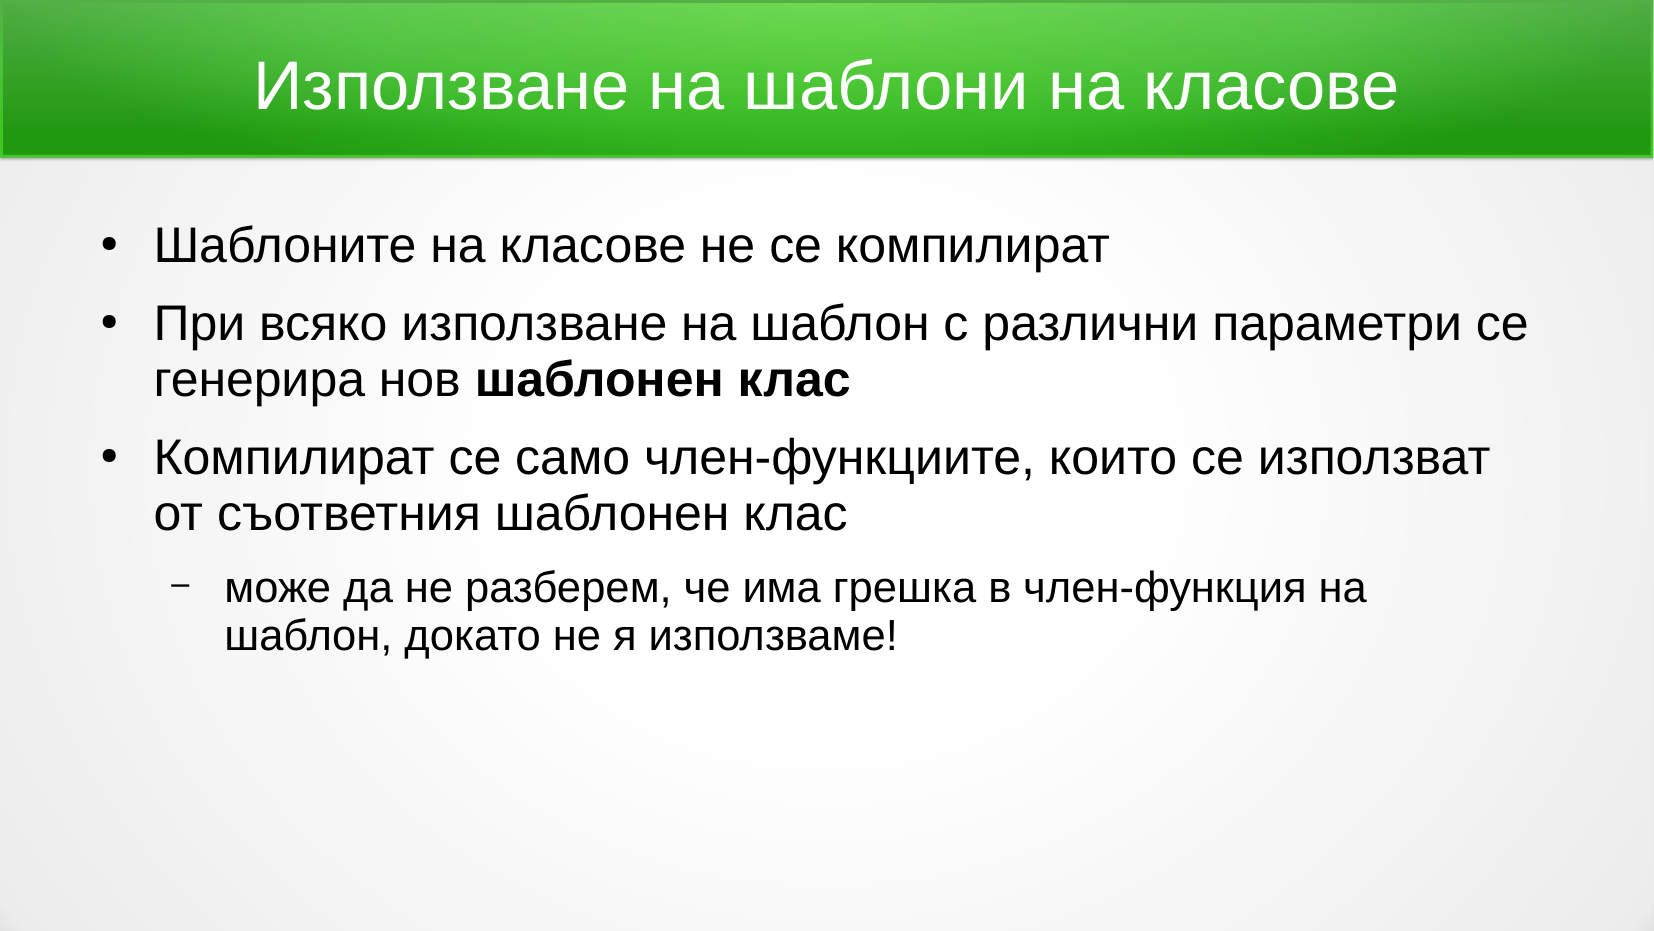

# Използване на шаблони на класове
Шаблоните на класове не се компилират
При всяко използване на шаблон с различни параметри се генерира нов шаблонен клас
Компилират се само член-функциите, които се използват от съответния шаблонен клас
може да не разберем, че има грешка в член-функция на шаблон, докато не я използваме!